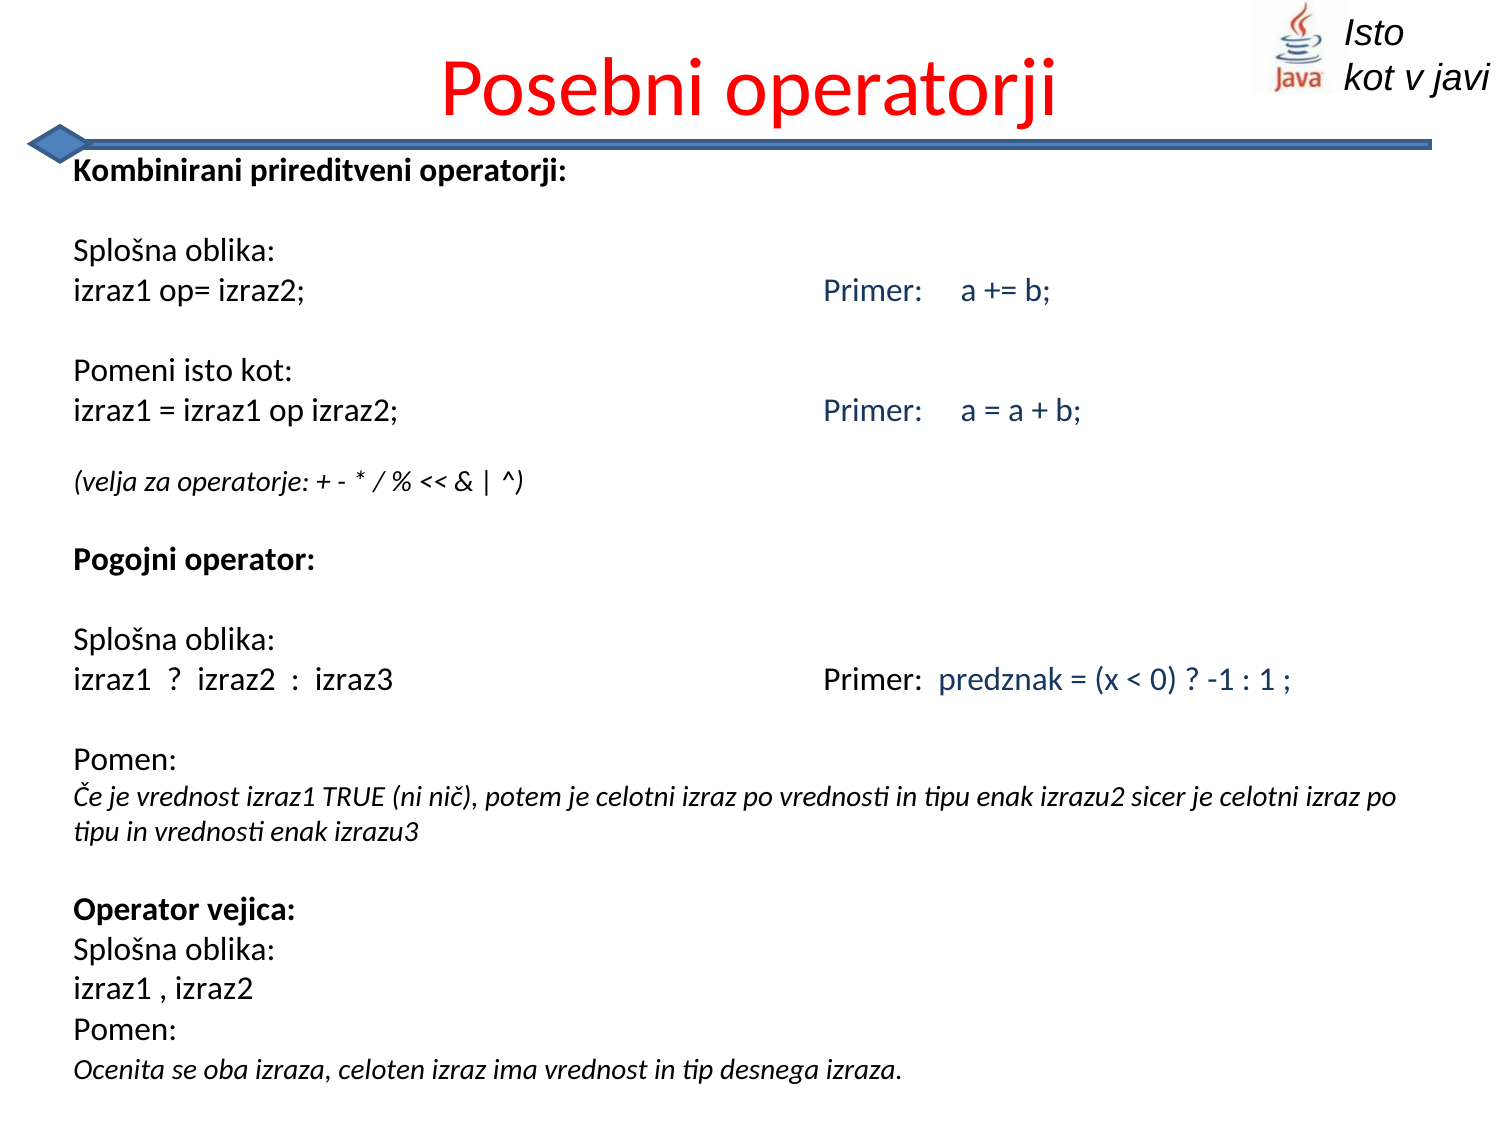

Isto
kot v javi
# Posebni operatorji
Kombinirani prireditveni operatorji:
Splošna oblika:
izraz1 op= izraz2;				Primer: a += b;
Pomeni isto kot:
izraz1 = izraz1 op izraz2; 		Primer: a = a + b;
(velja za operatorje: + - * / % << & | ^)
Pogojni operator:
Splošna oblika:
izraz1  ?  izraz2  :  izraz3			Primer: predznak = (x < 0) ? -1 : 1 ;
Pomen:
Če je vrednost izraz1 TRUE (ni nič), potem je celotni izraz po vrednosti in tipu enak izrazu2 sicer je celotni izraz po tipu in vrednosti enak izrazu3
Operator vejica:
Splošna oblika:
izraz1 , izraz2
Pomen:
Ocenita se oba izraza, celoten izraz ima vrednost in tip desnega izraza.